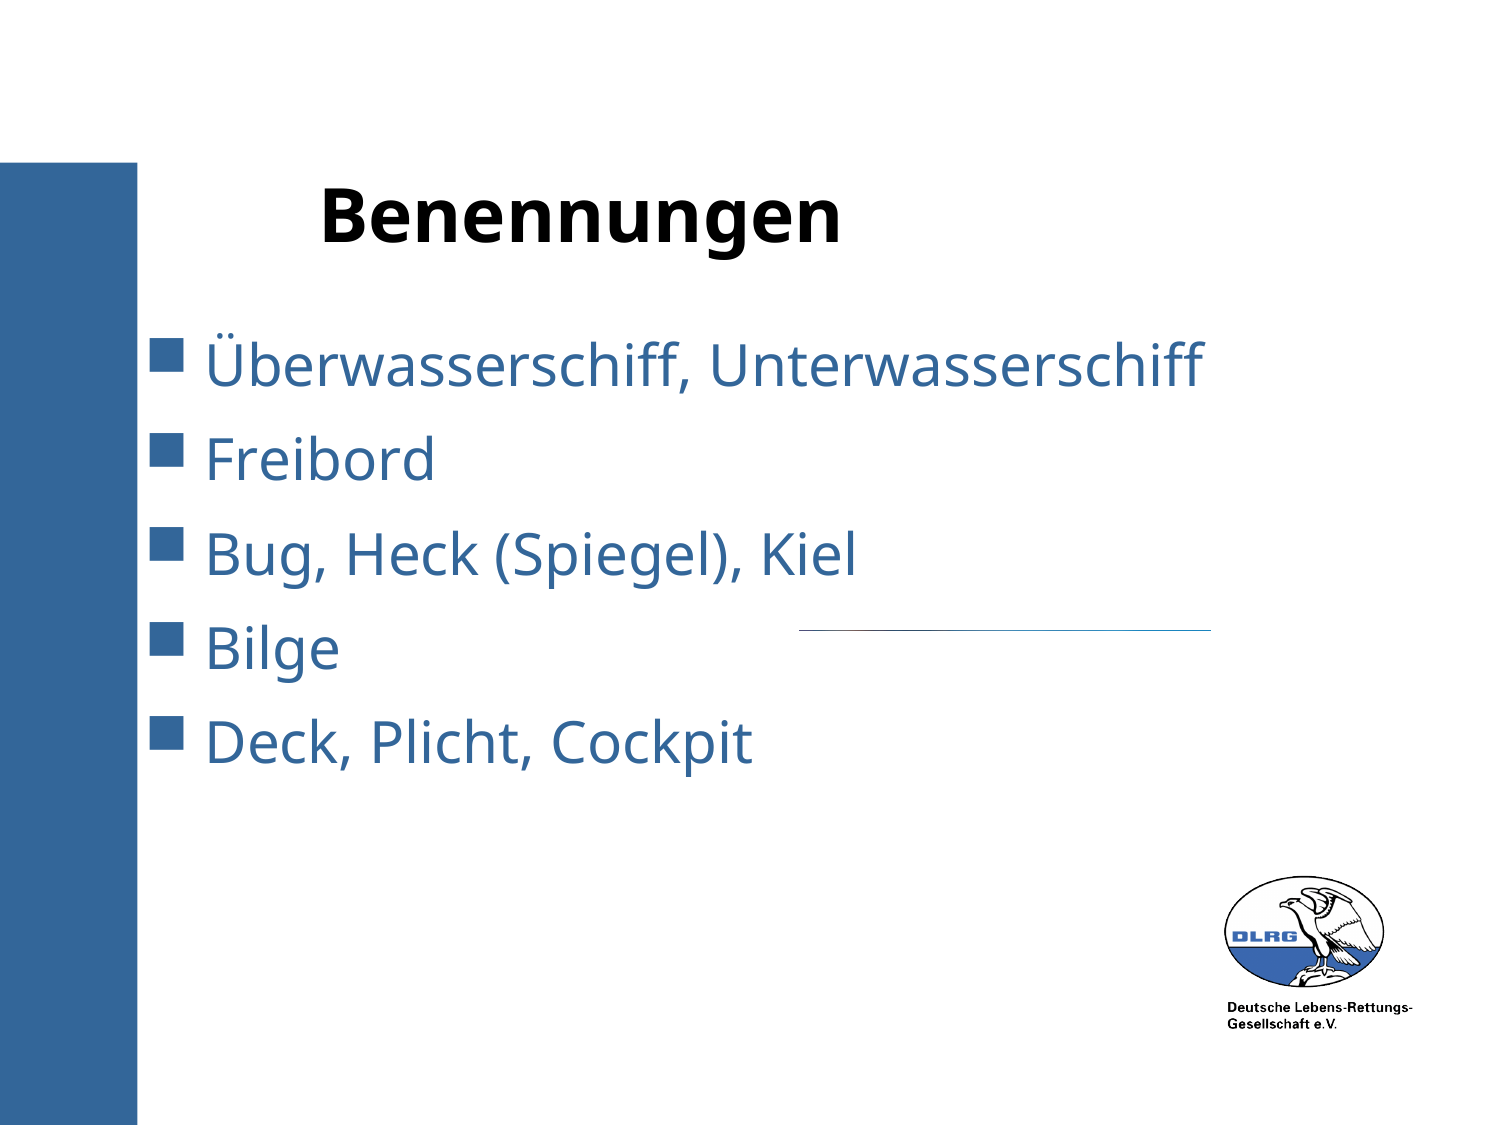

#
Benennungen
 Überwasserschiff, Unterwasserschiff
 Freibord
 Bug, Heck (Spiegel), Kiel
 Bilge
 Deck, Plicht, Cockpit